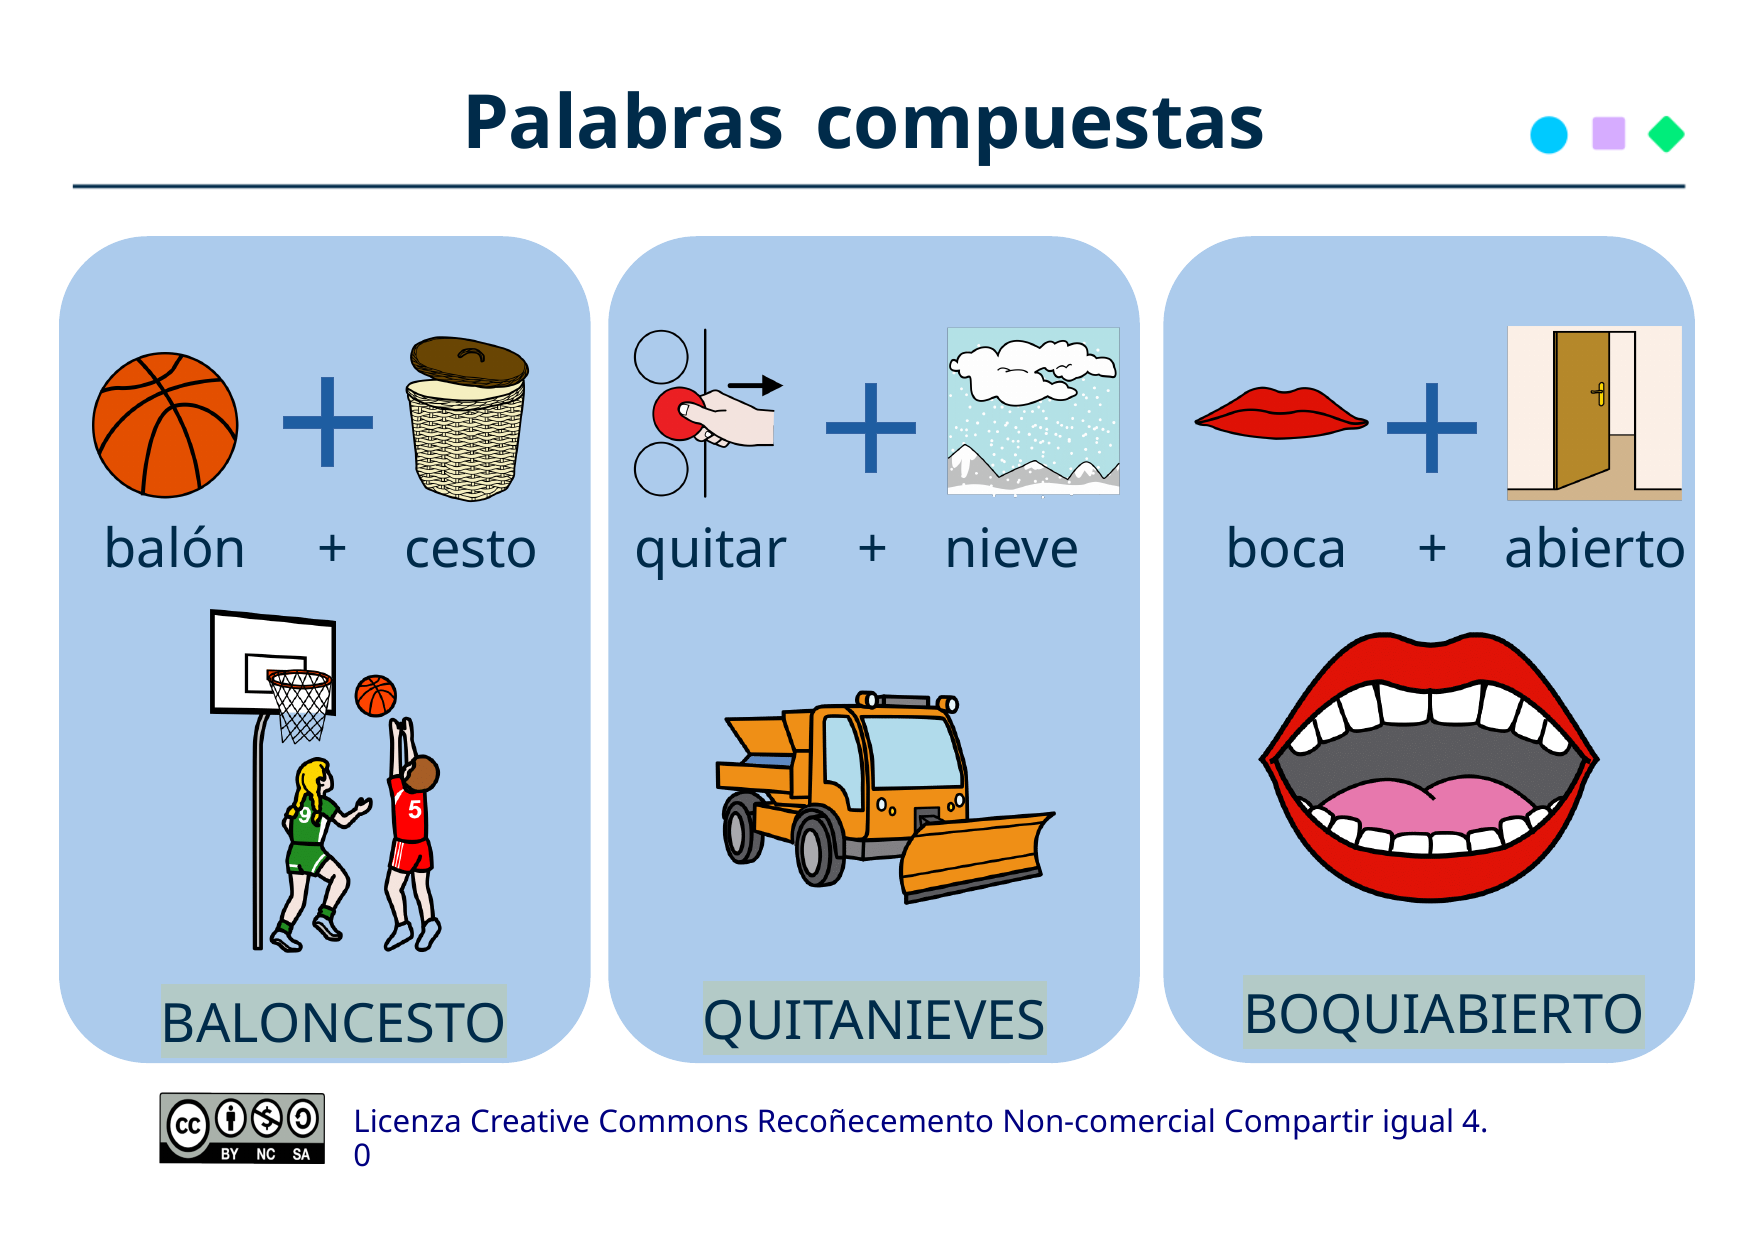

# Palabras compuestas
balón + cesto
quitar + nieve
boca + abierto
BOQUIABIERTO
QUITANIEVES
BALONCESTO
Licenza Creative Commons Recoñecemento Non-comercial Compartir igual 4.0